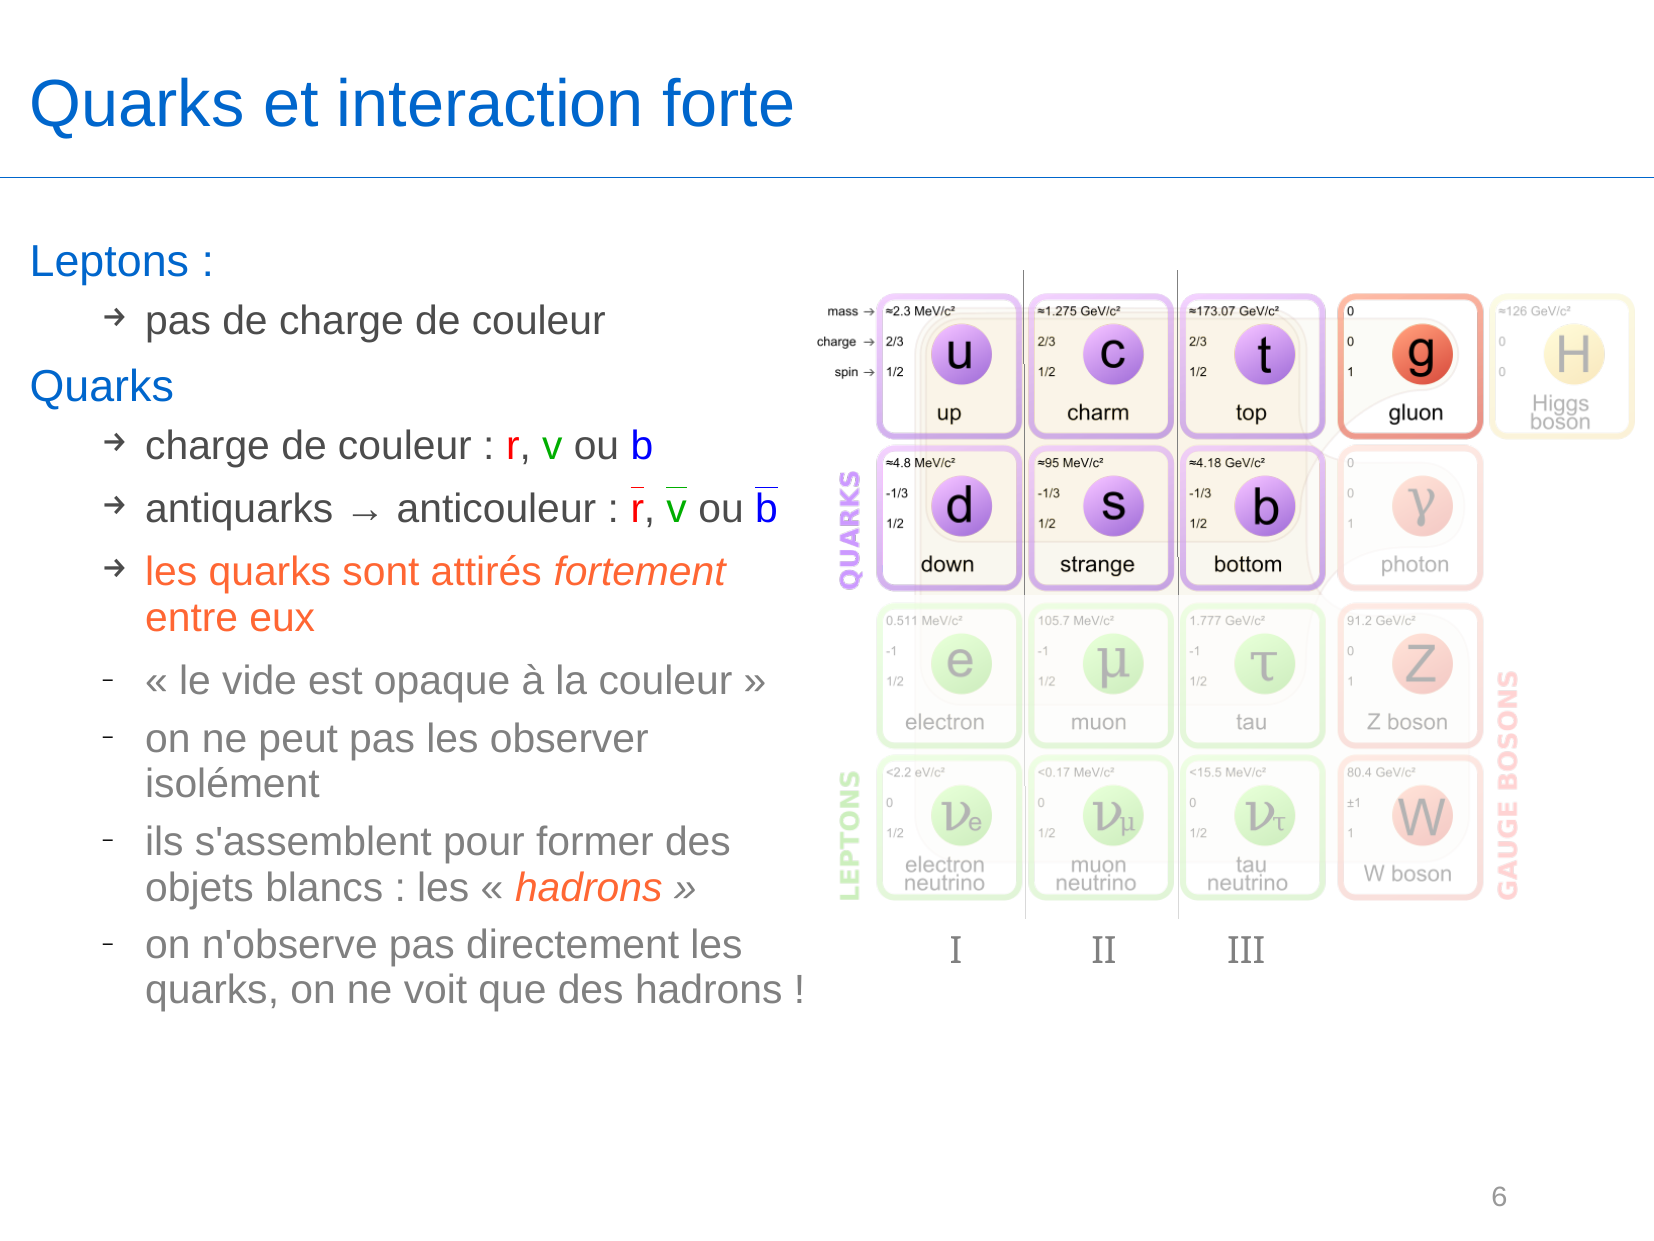

# Quarks et interaction forte
Leptons :
pas de charge de couleur
Quarks
charge de couleur : r, v ou b
antiquarks → anticouleur : r, v ou b
les quarks sont attirés fortement entre eux
« le vide est opaque à la couleur »
on ne peut pas les observer isolément
ils s'assemblent pour former des objets blancs : les « hadrons »
on n'observe pas directement les quarks, on ne voit que des hadrons !
I
II
III
6